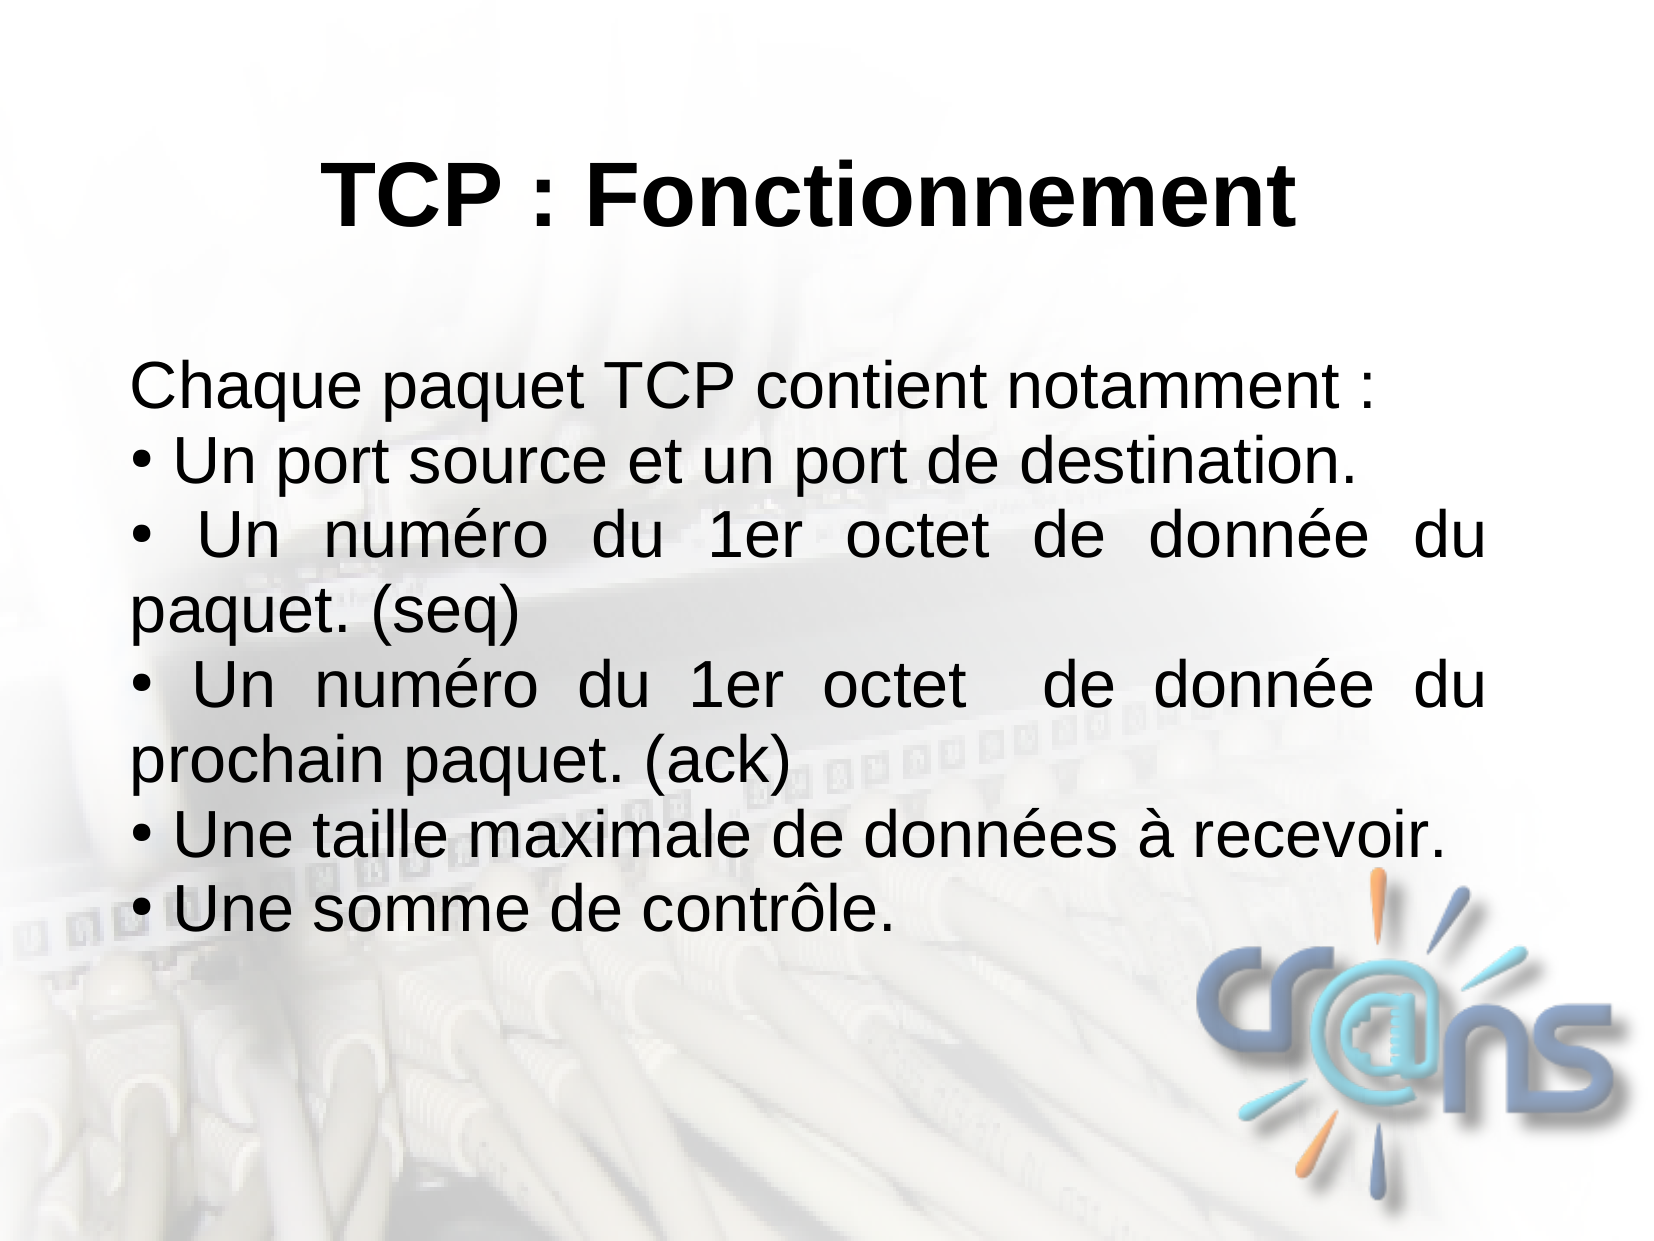

# TCP : Fonctionnement
Chaque paquet TCP contient notamment :
 Un port source et un port de destination.
 Un numéro du 1er octet de donnée du paquet. (seq)
 Un numéro du 1er octet de donnée du prochain paquet. (ack)
 Une taille maximale de données à recevoir.
 Une somme de contrôle.